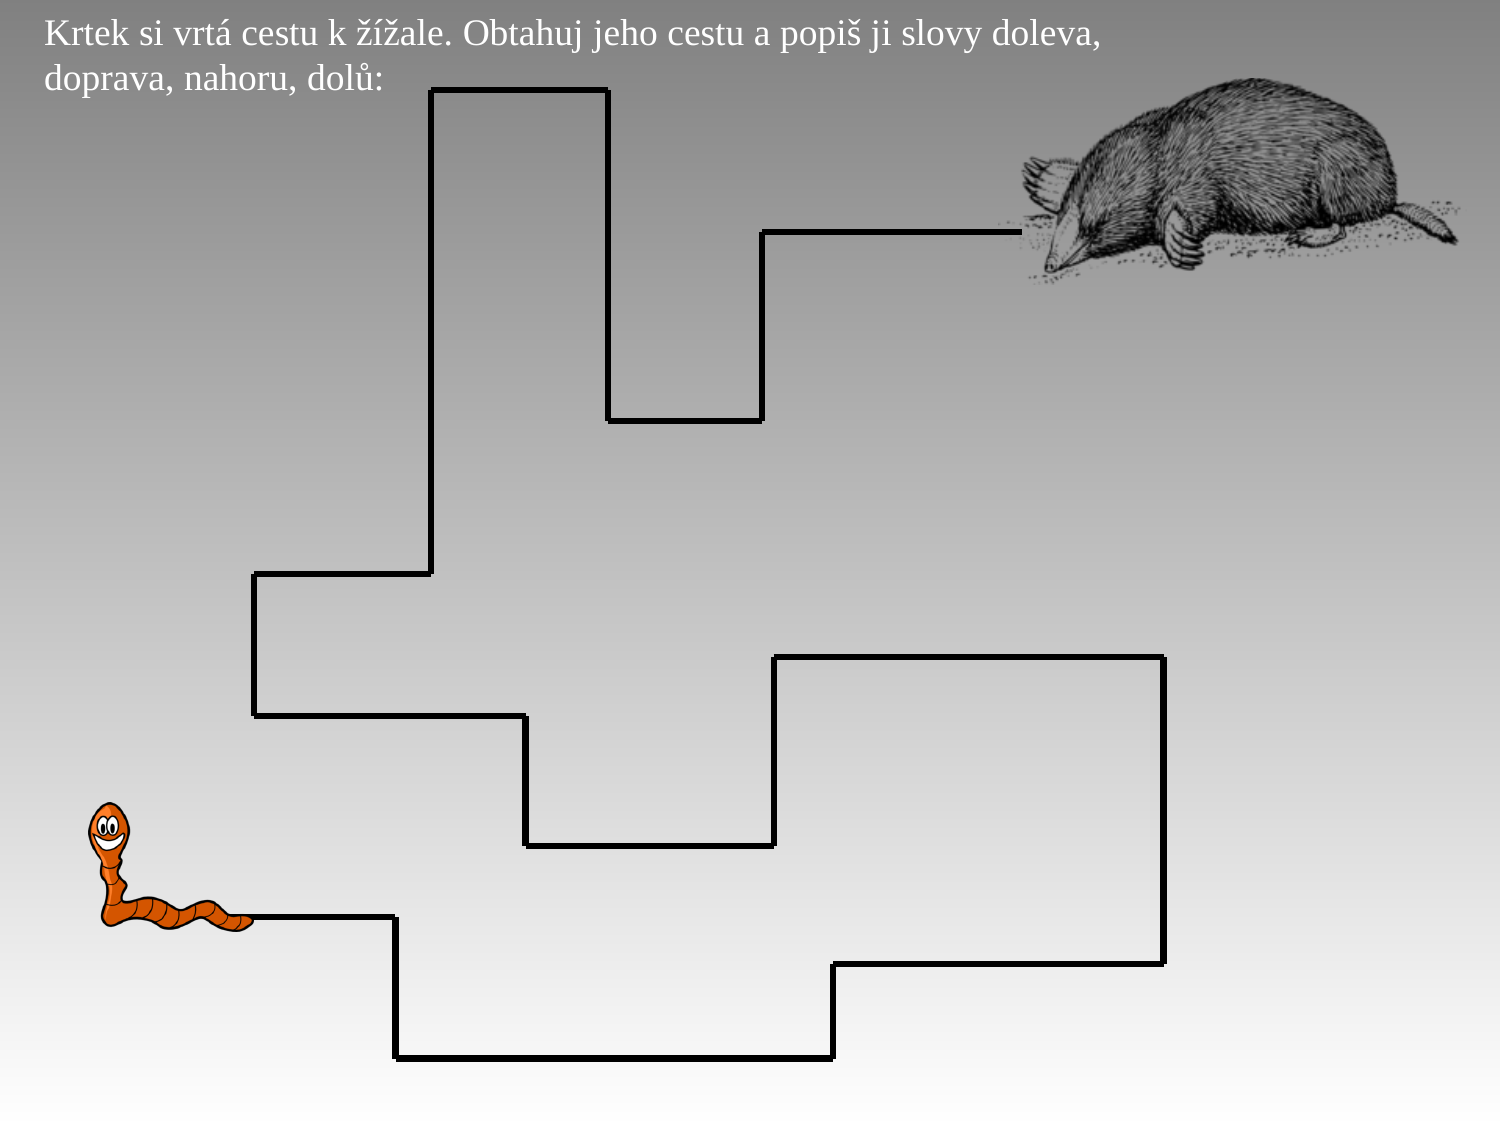

Krtek si vrtá cestu k žížale. Obtahuj jeho cestu a popiš ji slovy doleva, doprava, nahoru, dolů: